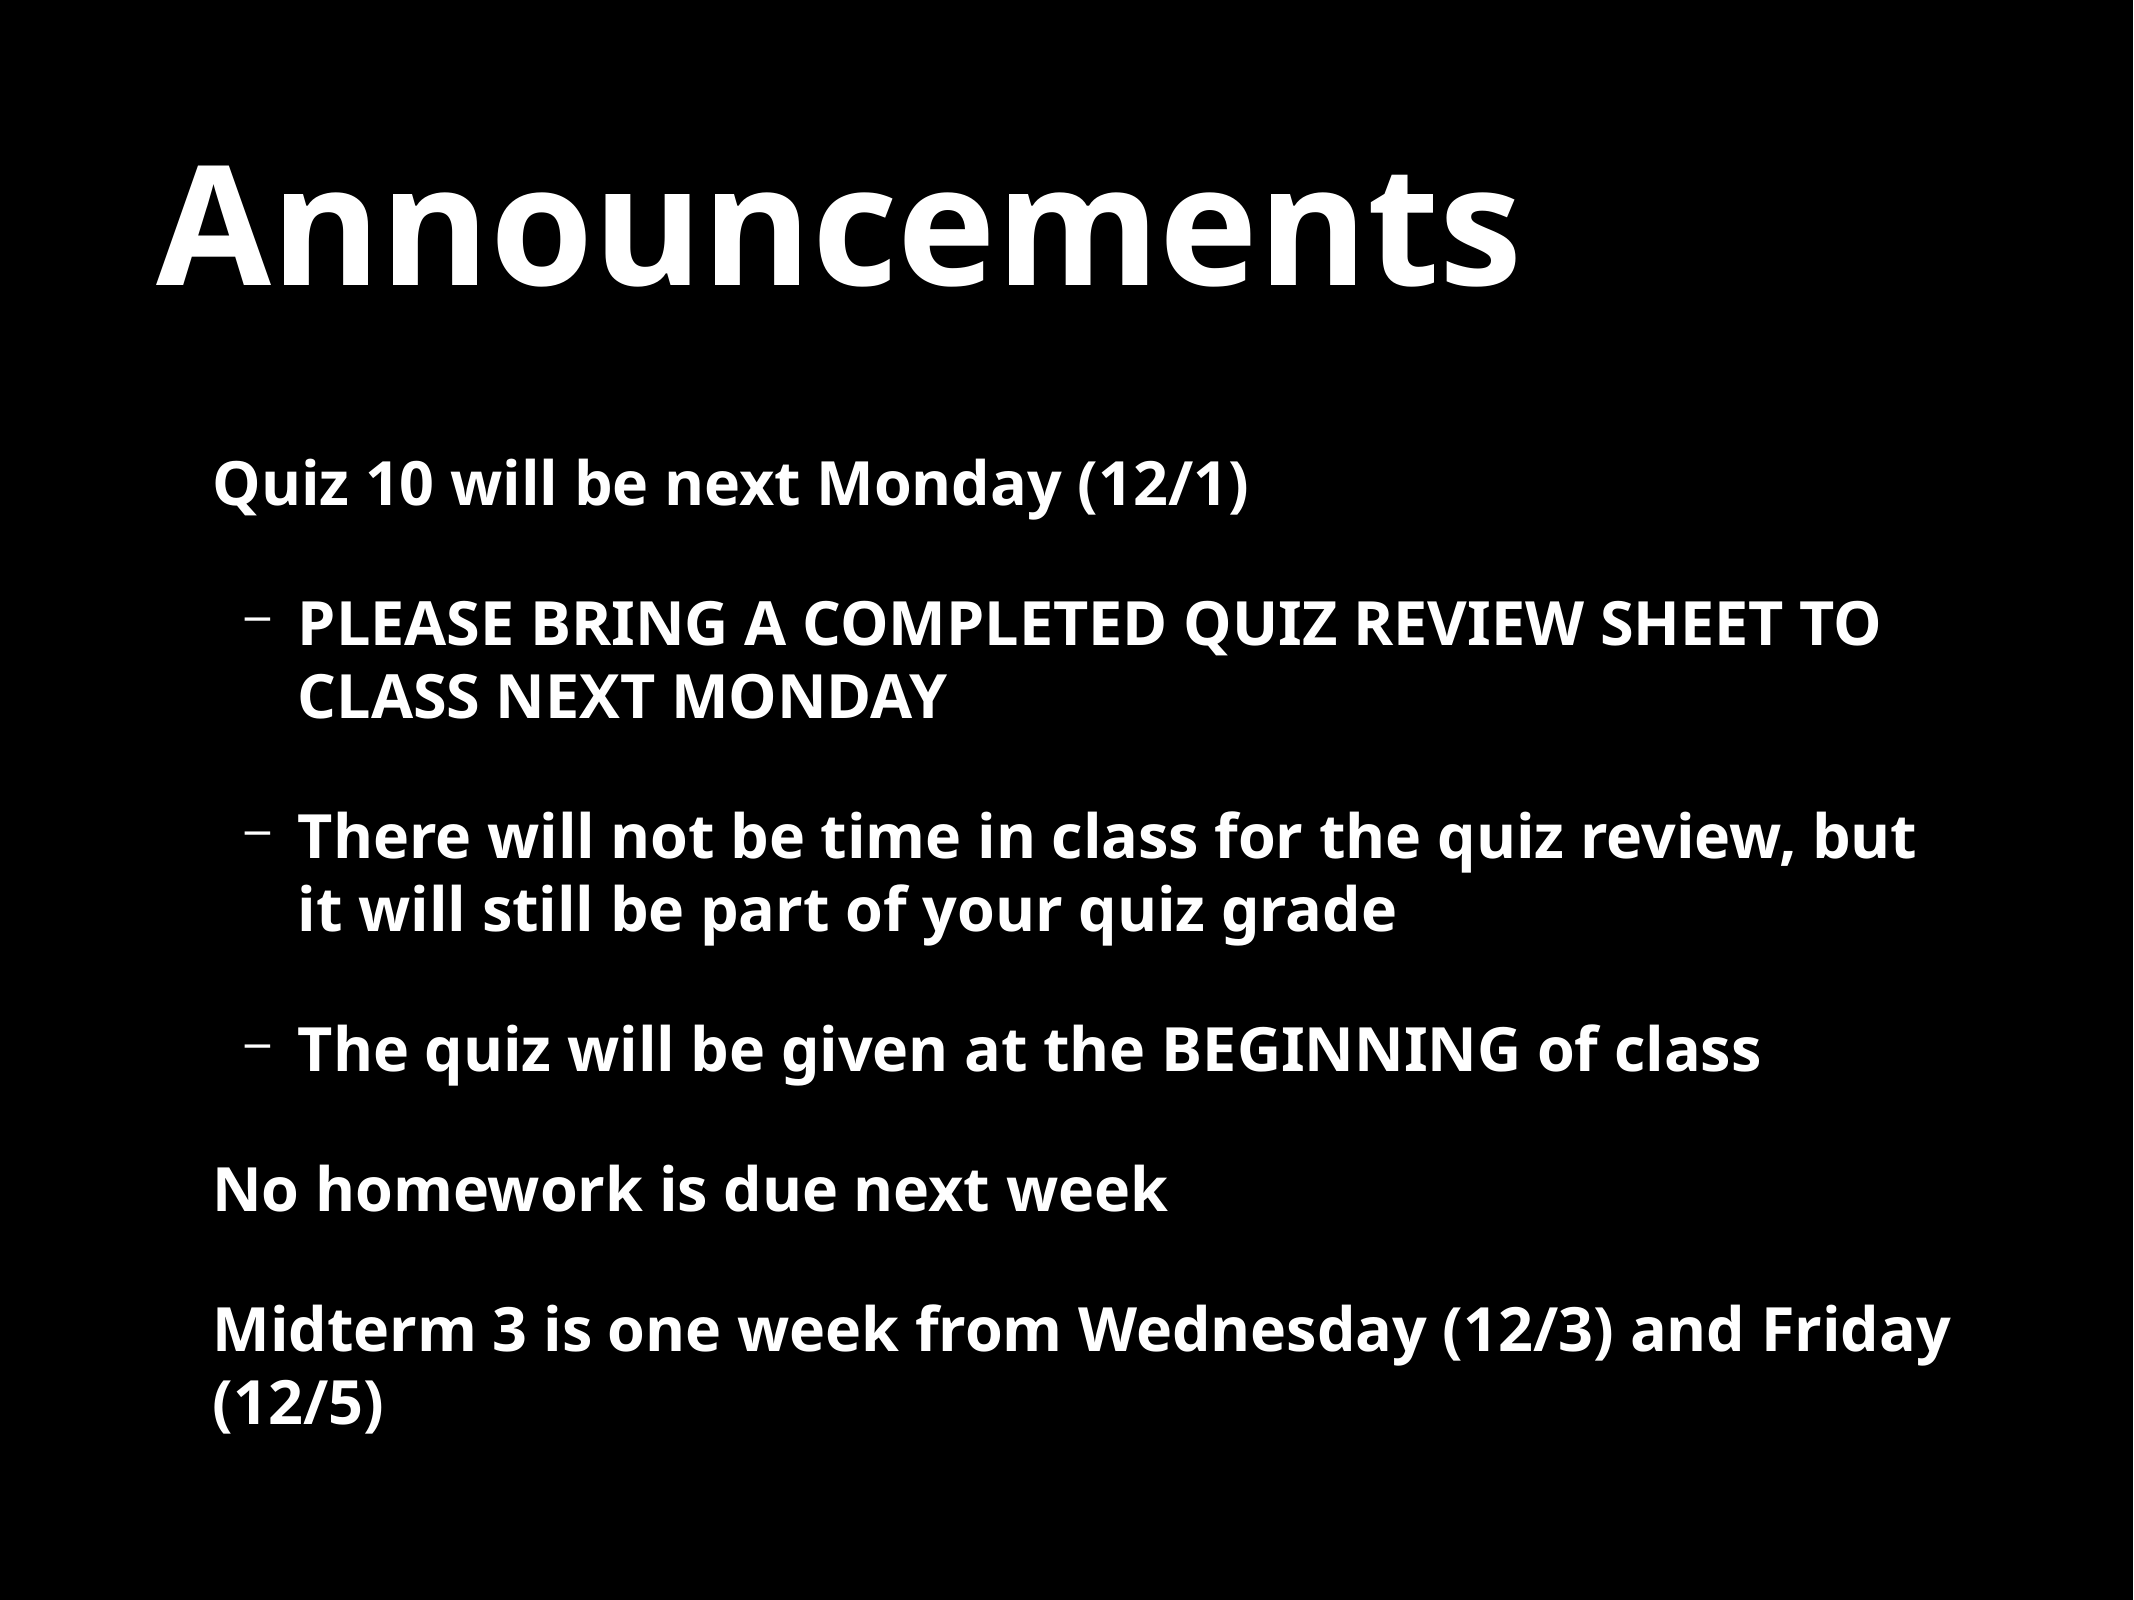

# Announcements
Quiz 10 will be next Monday (12/1)
PLEASE BRING A COMPLETED QUIZ REVIEW SHEET TO CLASS NEXT MONDAY
There will not be time in class for the quiz review, but it will still be part of your quiz grade
The quiz will be given at the BEGINNING of class
No homework is due next week
Midterm 3 is one week from Wednesday (12/3) and Friday (12/5)